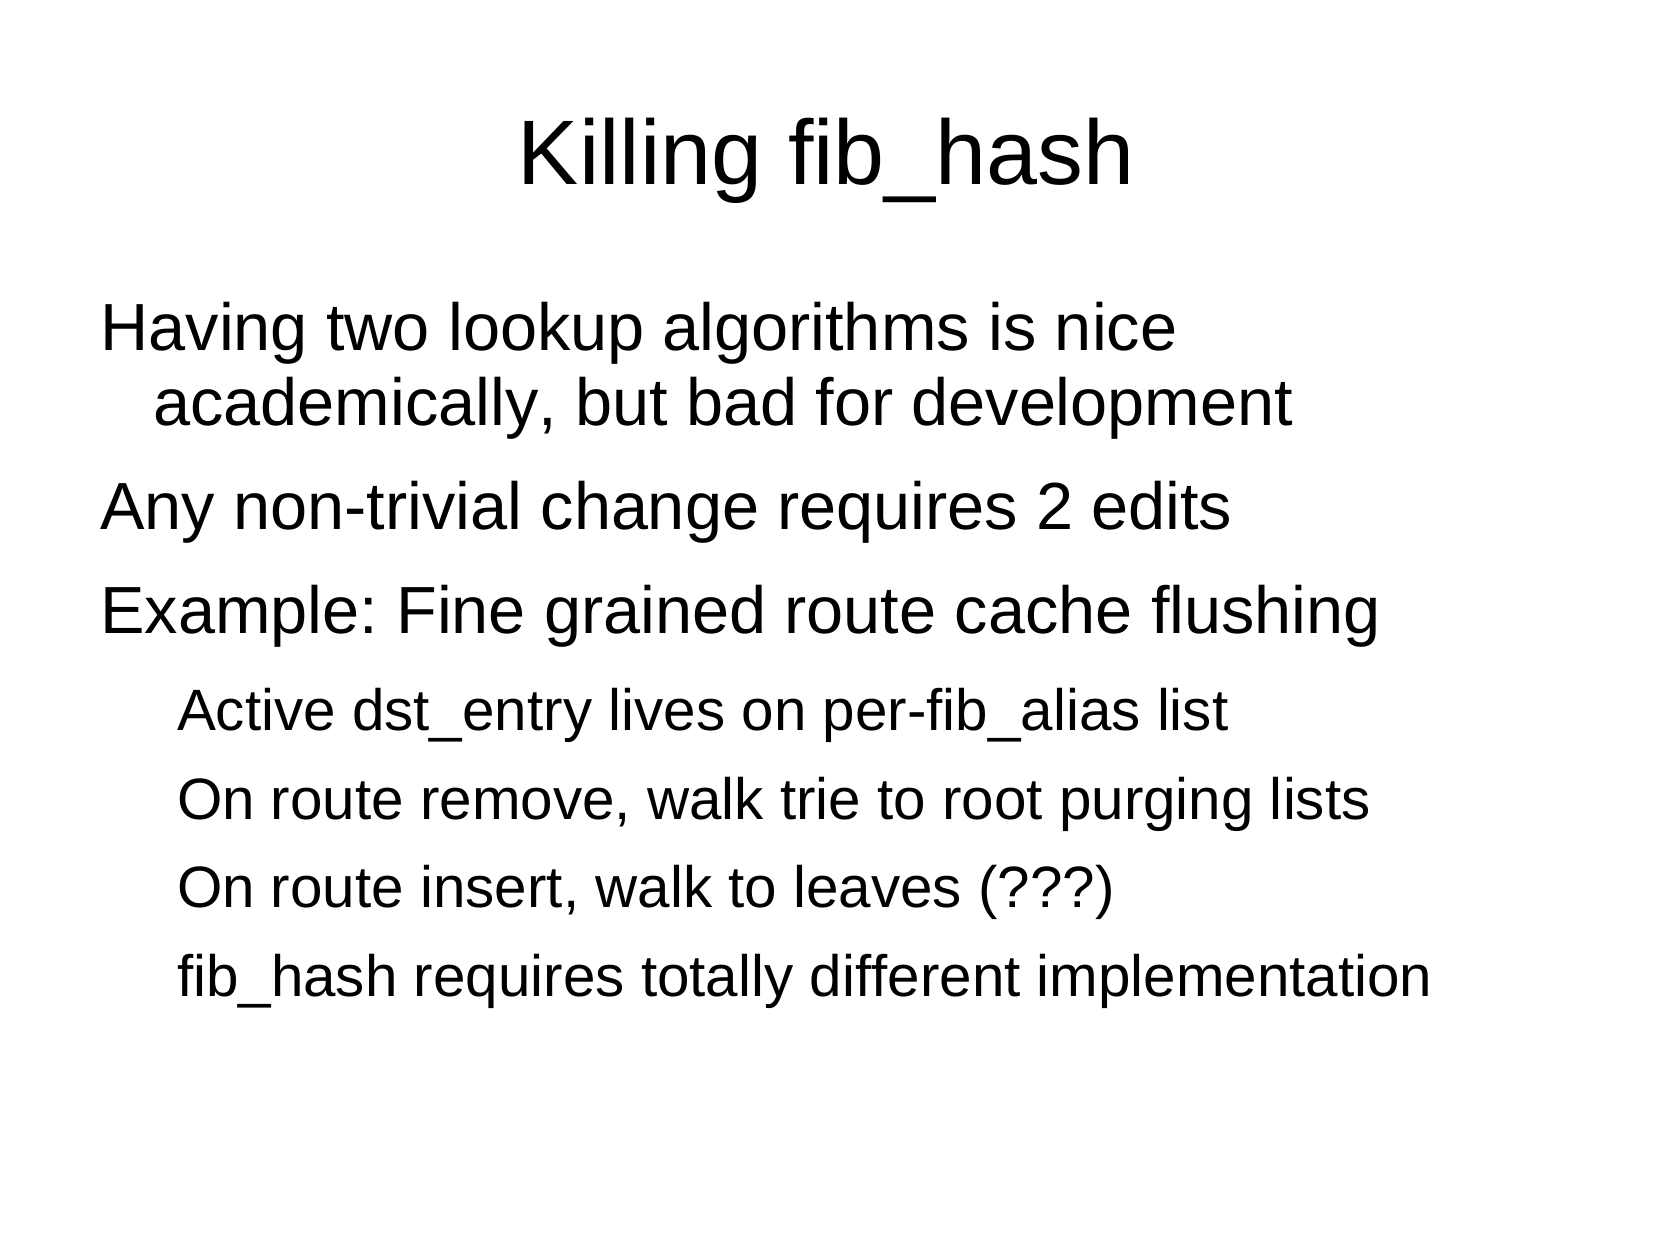

# Killing fib_hash
Having two lookup algorithms is nice academically, but bad for development
Any non-trivial change requires 2 edits
Example: Fine grained route cache flushing
Active dst_entry lives on per-fib_alias list
On route remove, walk trie to root purging lists
On route insert, walk to leaves (???)
fib_hash requires totally different implementation